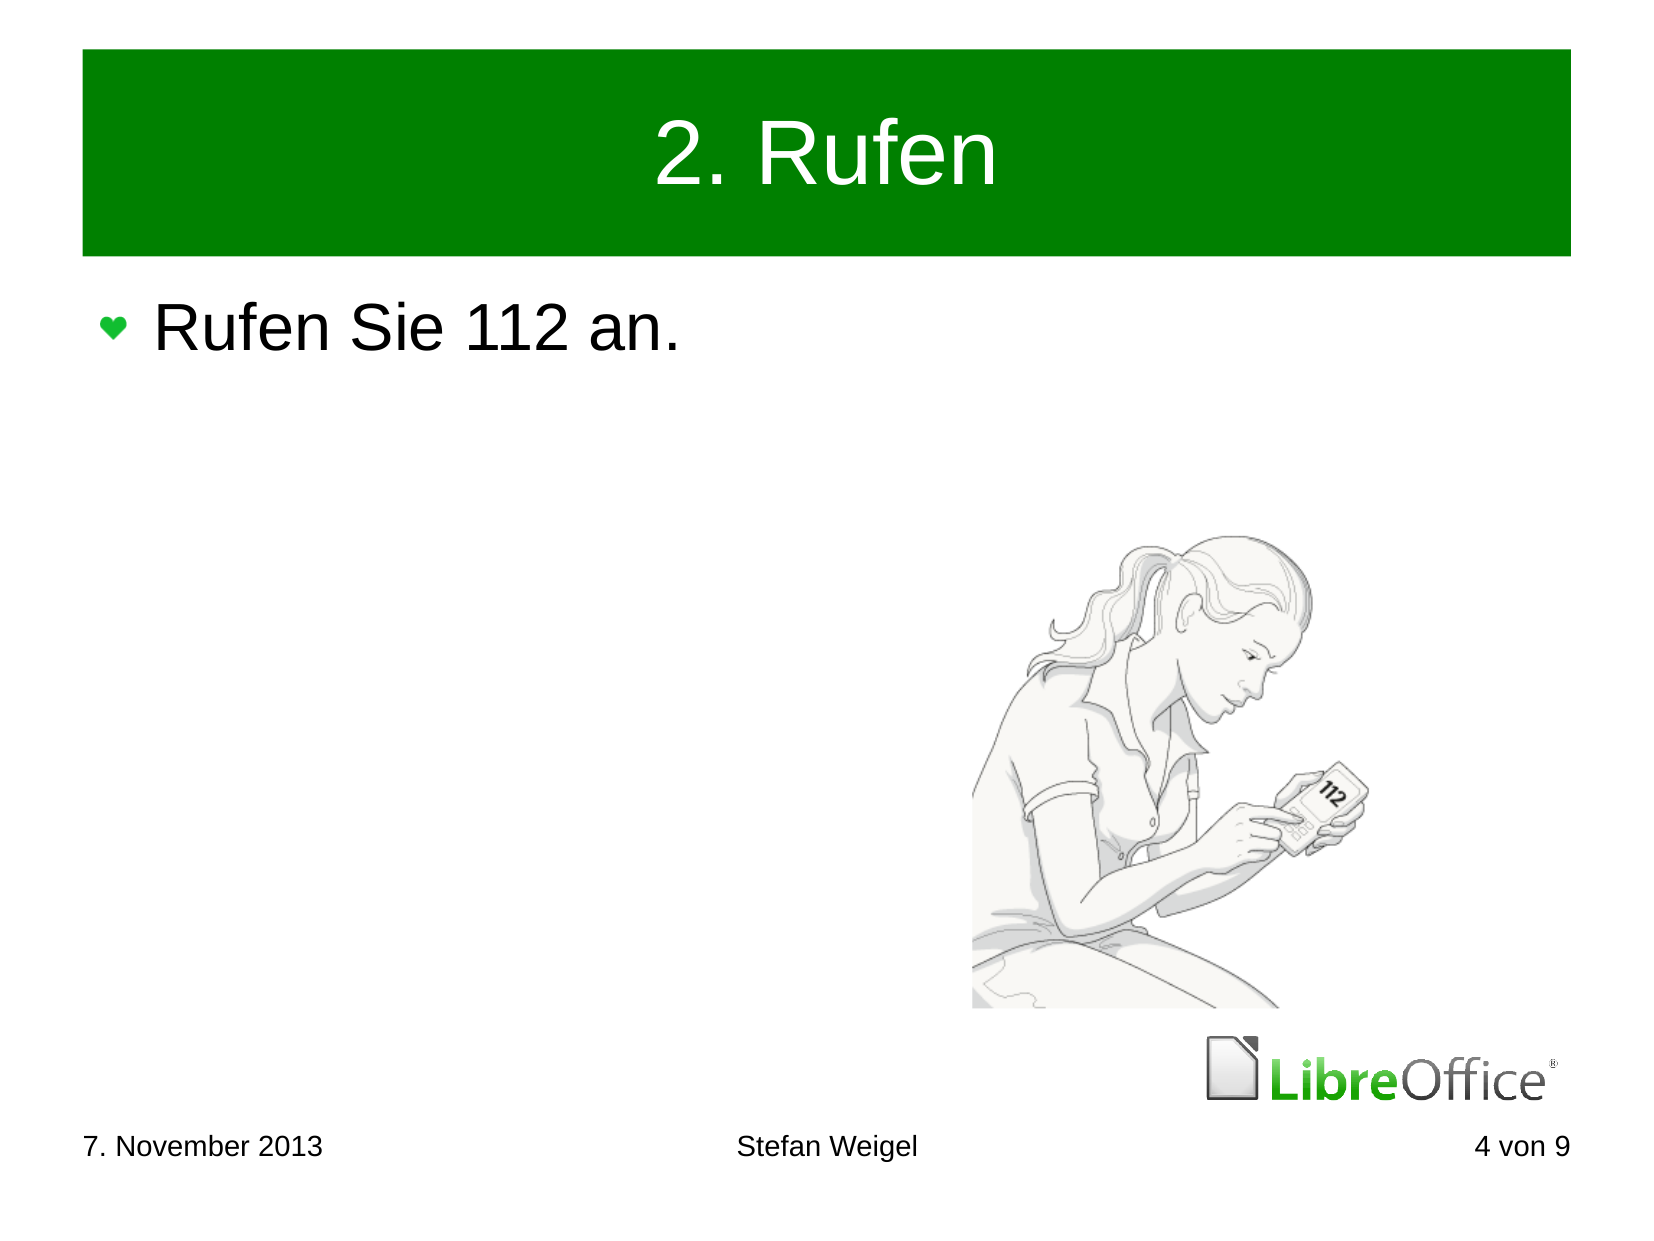

# 2. Rufen
Rufen Sie 112 an.
7. November 2013
Stefan Weigel
4